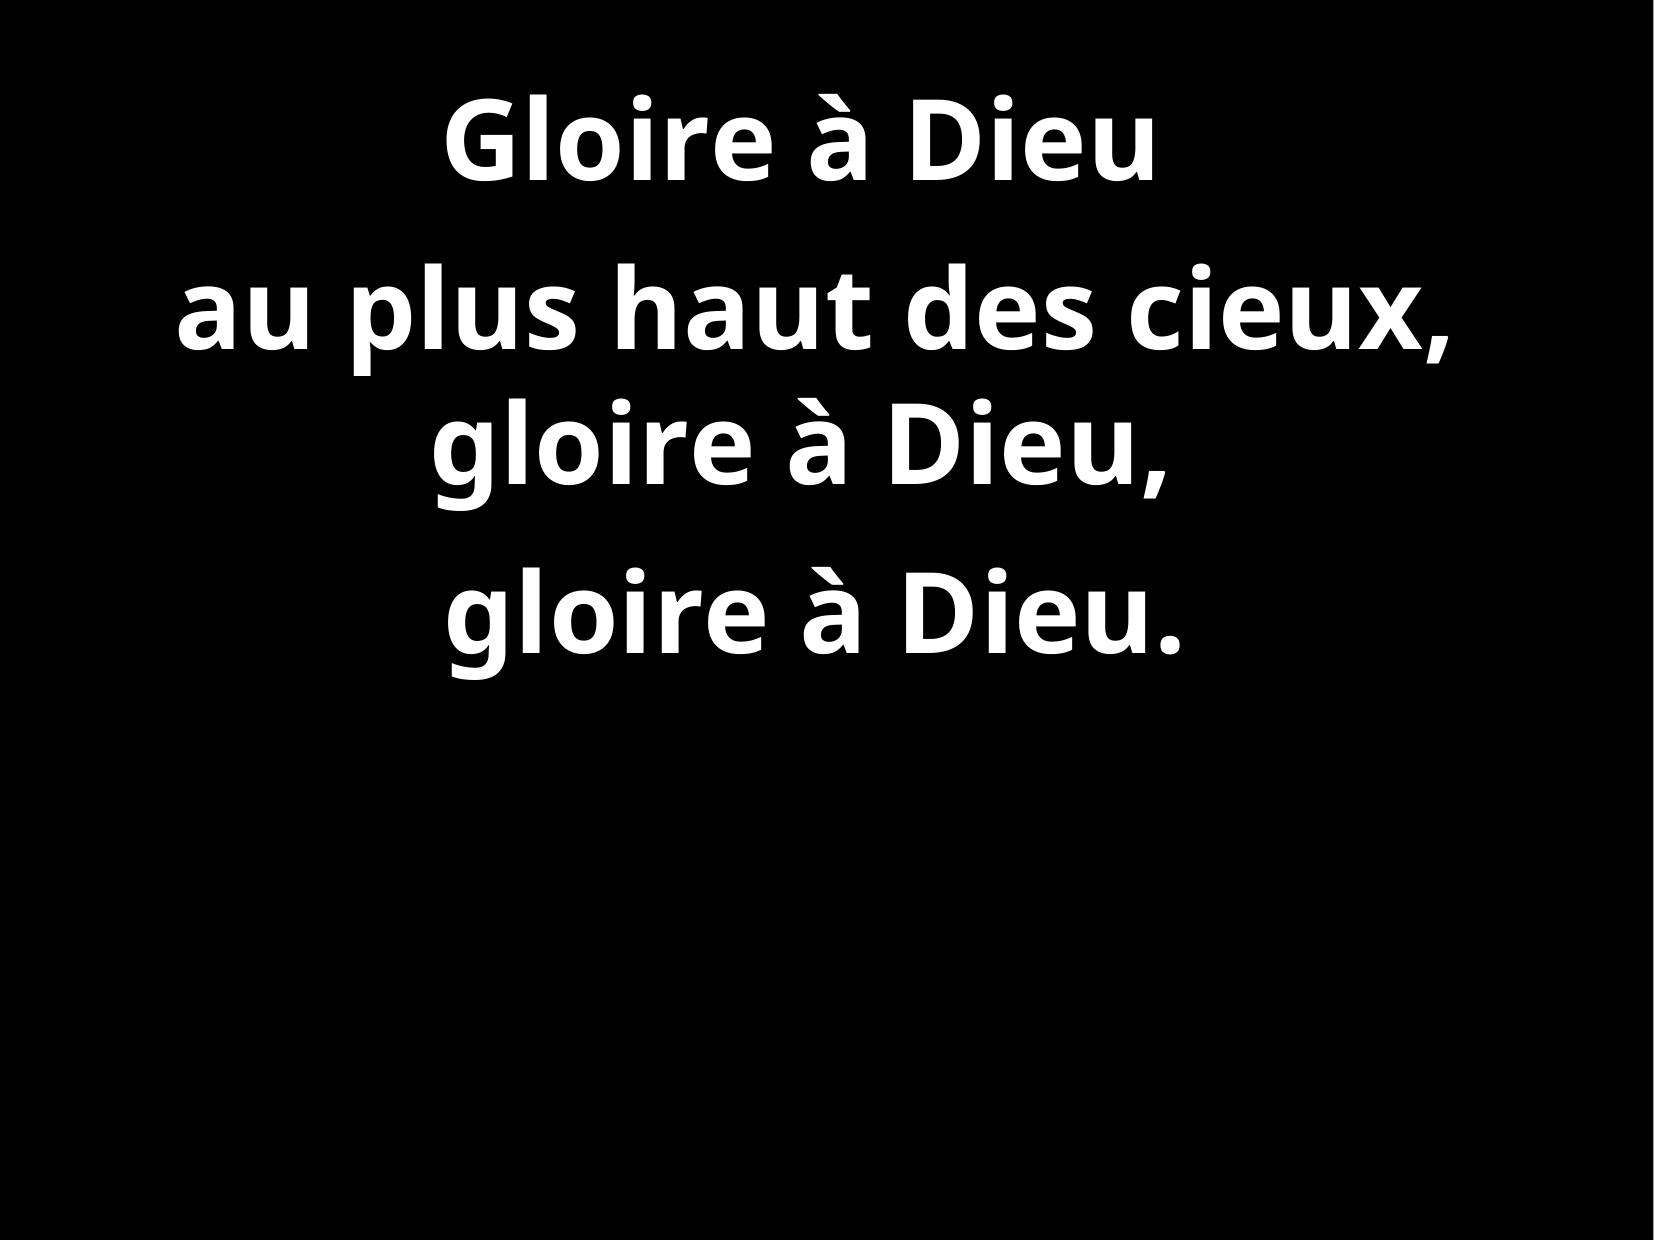

# Gloire à Dieu
au plus haut des cieux,
gloire à Dieu,
gloire à Dieu.